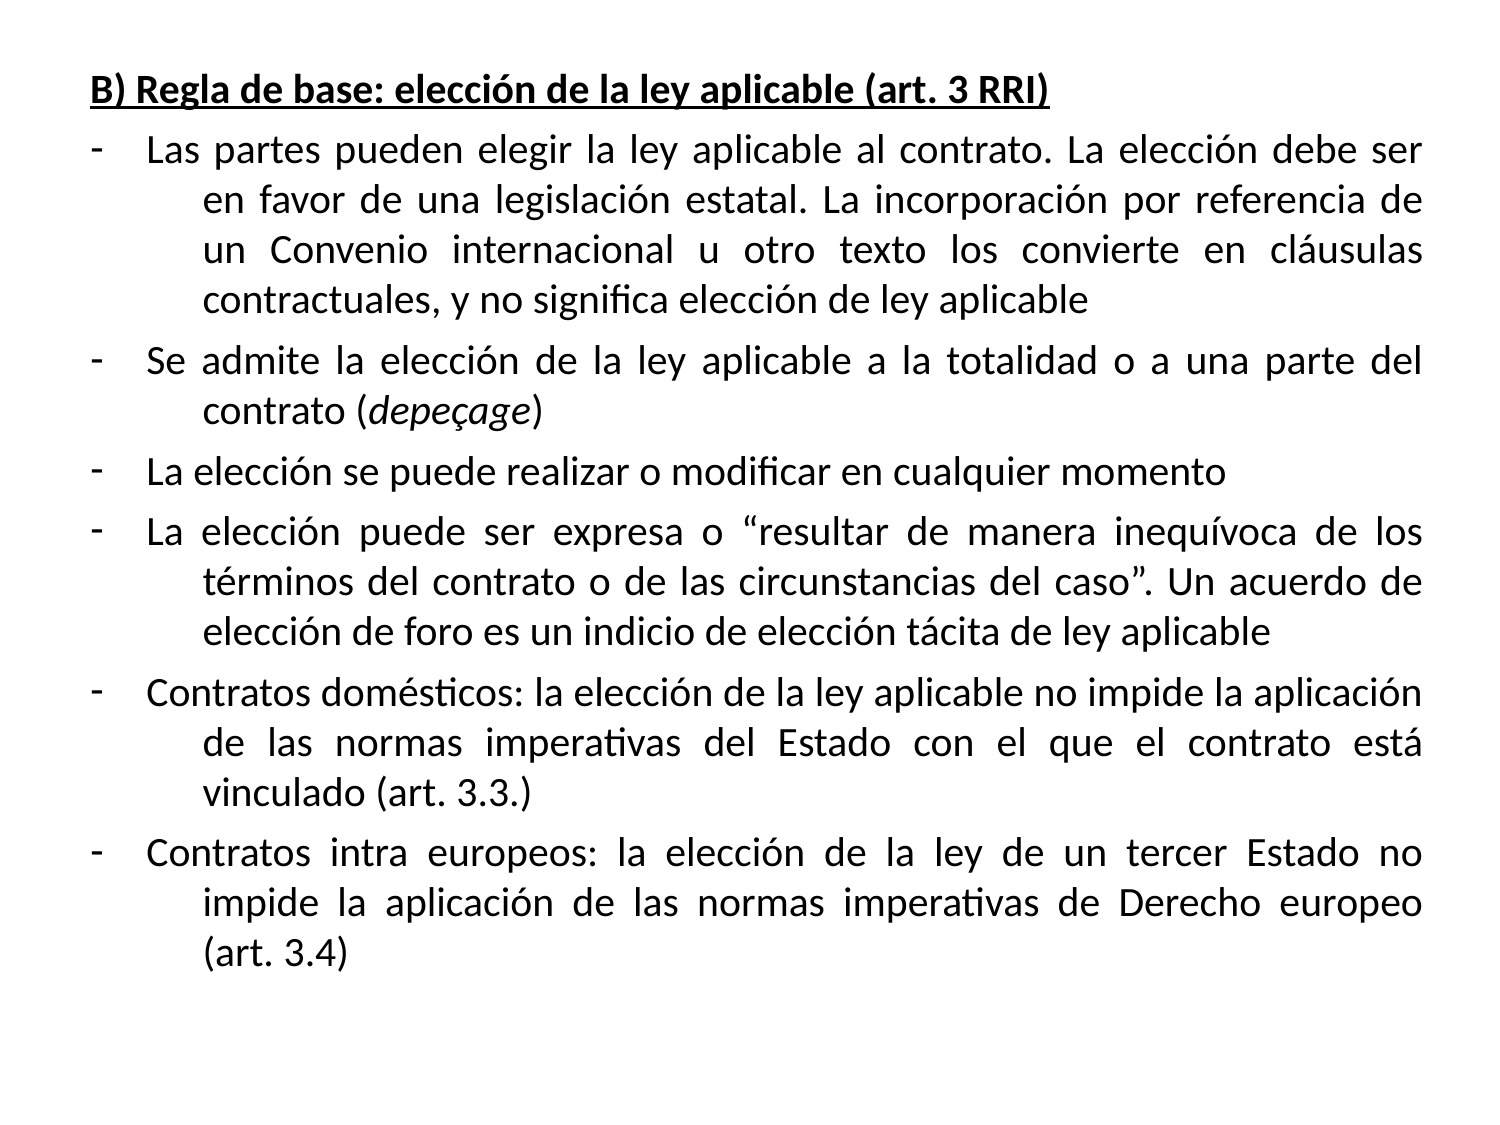

# B) Regla de base: elección de la ley aplicable (art. 3 RRI)
Las partes pueden elegir la ley aplicable al contrato. La elección debe ser en favor de una legislación estatal. La incorporación por referencia de un Convenio internacional u otro texto los convierte en cláusulas contractuales, y no significa elección de ley aplicable
Se admite la elección de la ley aplicable a la totalidad o a una parte del contrato (depeçage)
La elección se puede realizar o modificar en cualquier momento
La elección puede ser expresa o “resultar de manera inequívoca de los términos del contrato o de las circunstancias del caso”. Un acuerdo de elección de foro es un indicio de elección tácita de ley aplicable
Contratos domésticos: la elección de la ley aplicable no impide la aplicación de las normas imperativas del Estado con el que el contrato está vinculado (art. 3.3.)
Contratos intra europeos: la elección de la ley de un tercer Estado no impide la aplicación de las normas imperativas de Derecho europeo (art. 3.4)